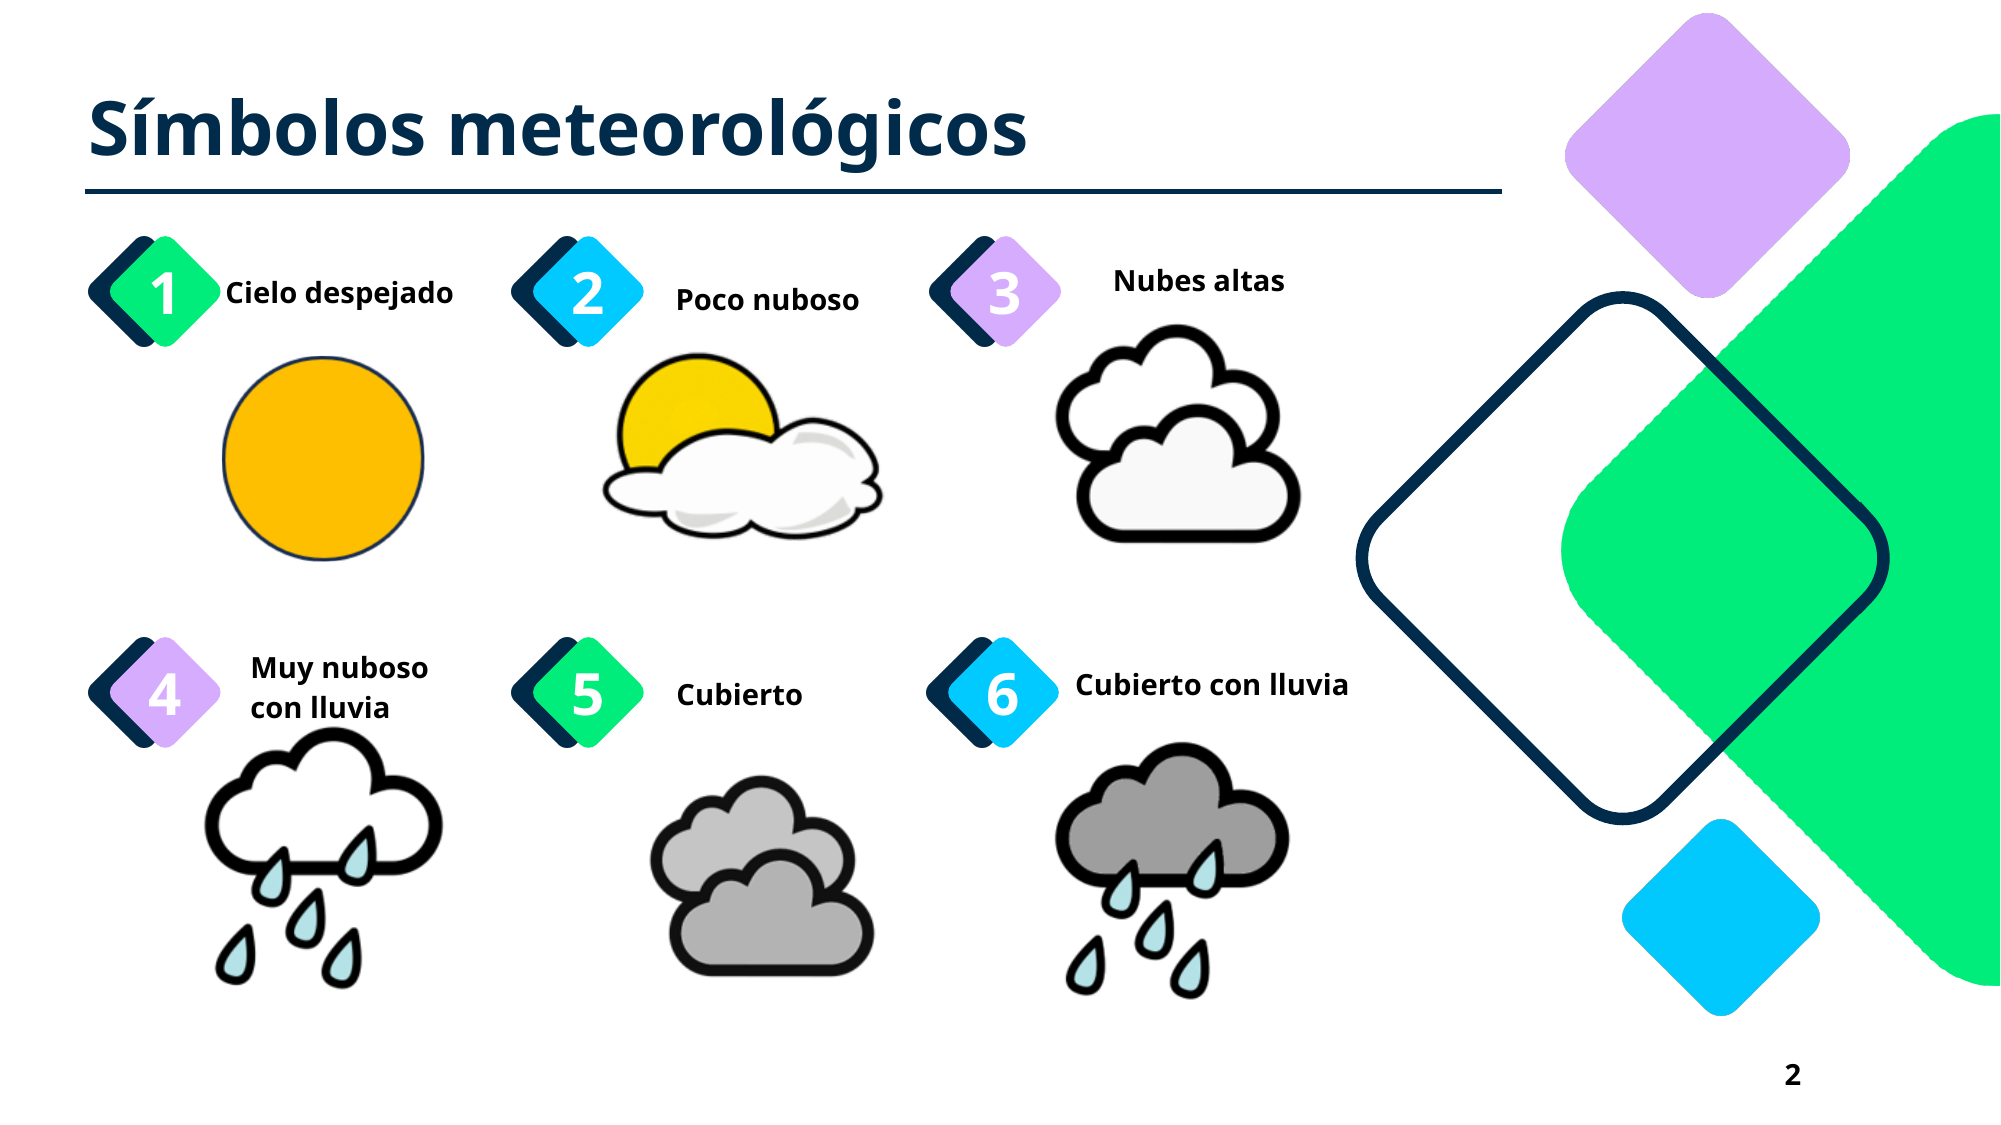

# Símbolos meteorológicos
1
2
3
Nubes altas
Cielo despejado
Poco nuboso
4
5
6
Muy nuboso
con lluvia
Cubierto con lluvia
Cubierto